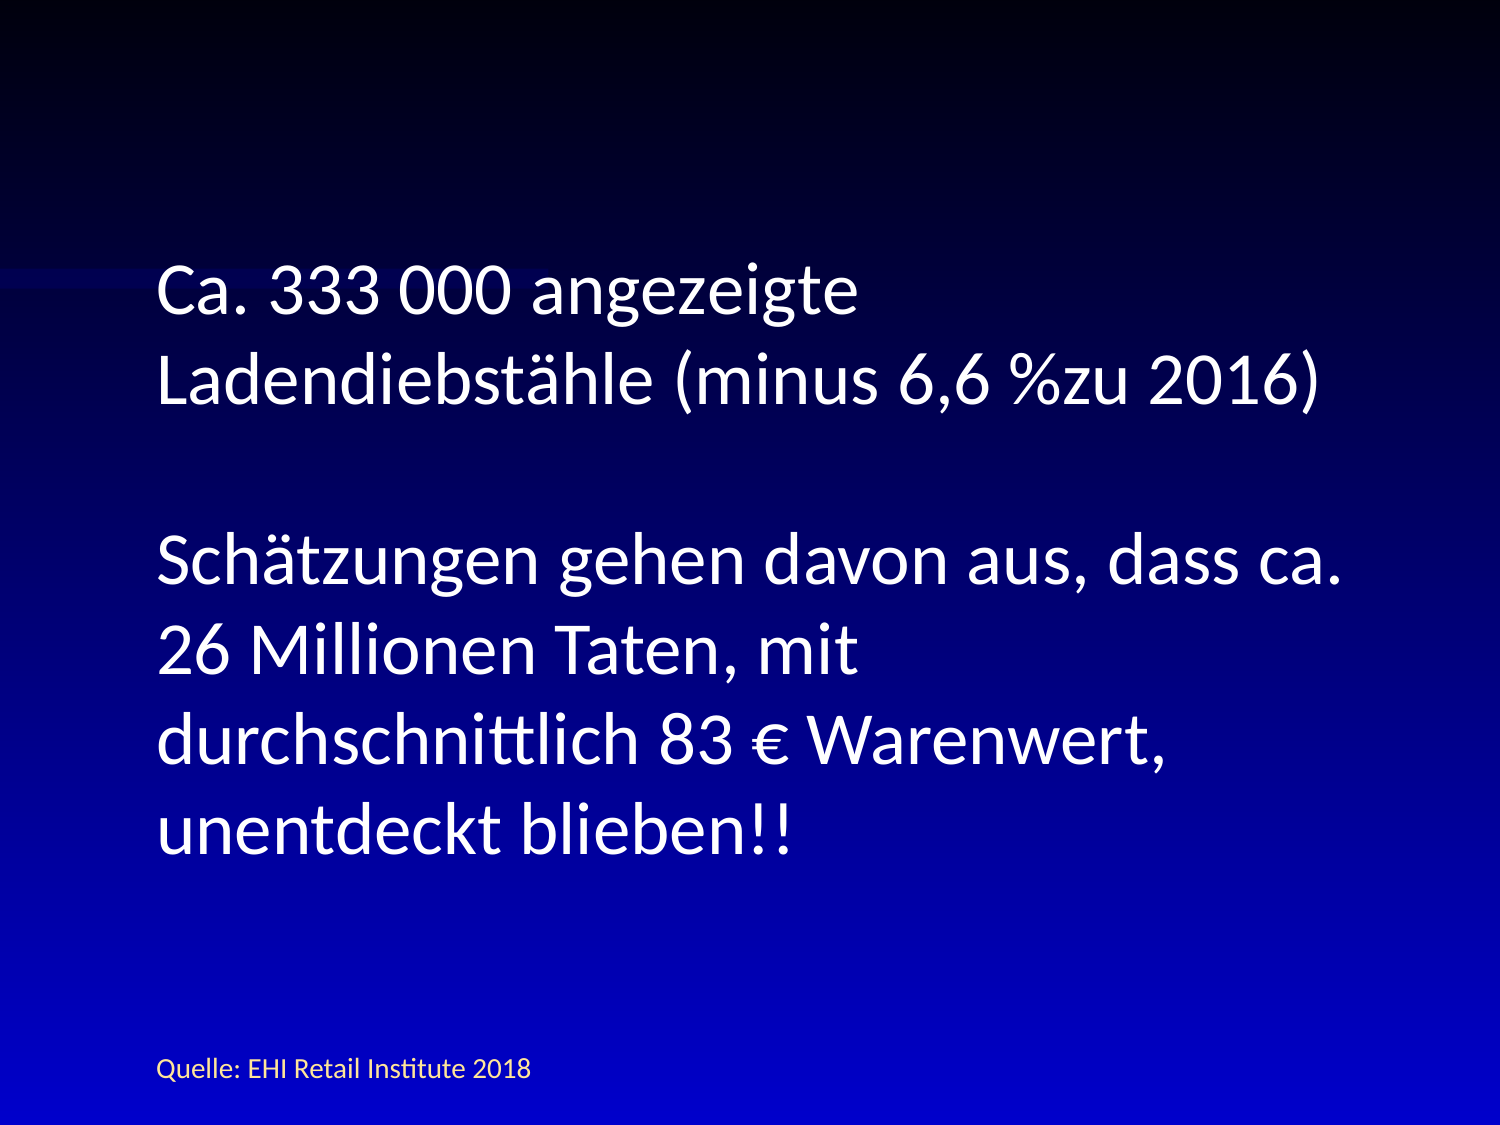

Ca. 333 000 angezeigte
Ladendiebstähle (minus 6,6 %zu 2016)
Schätzungen gehen davon aus, dass ca. 26 Millionen Taten, mit durchschnittlich 83 € Warenwert, unentdeckt blieben!!
Quelle: EHI Retail Institute 2018